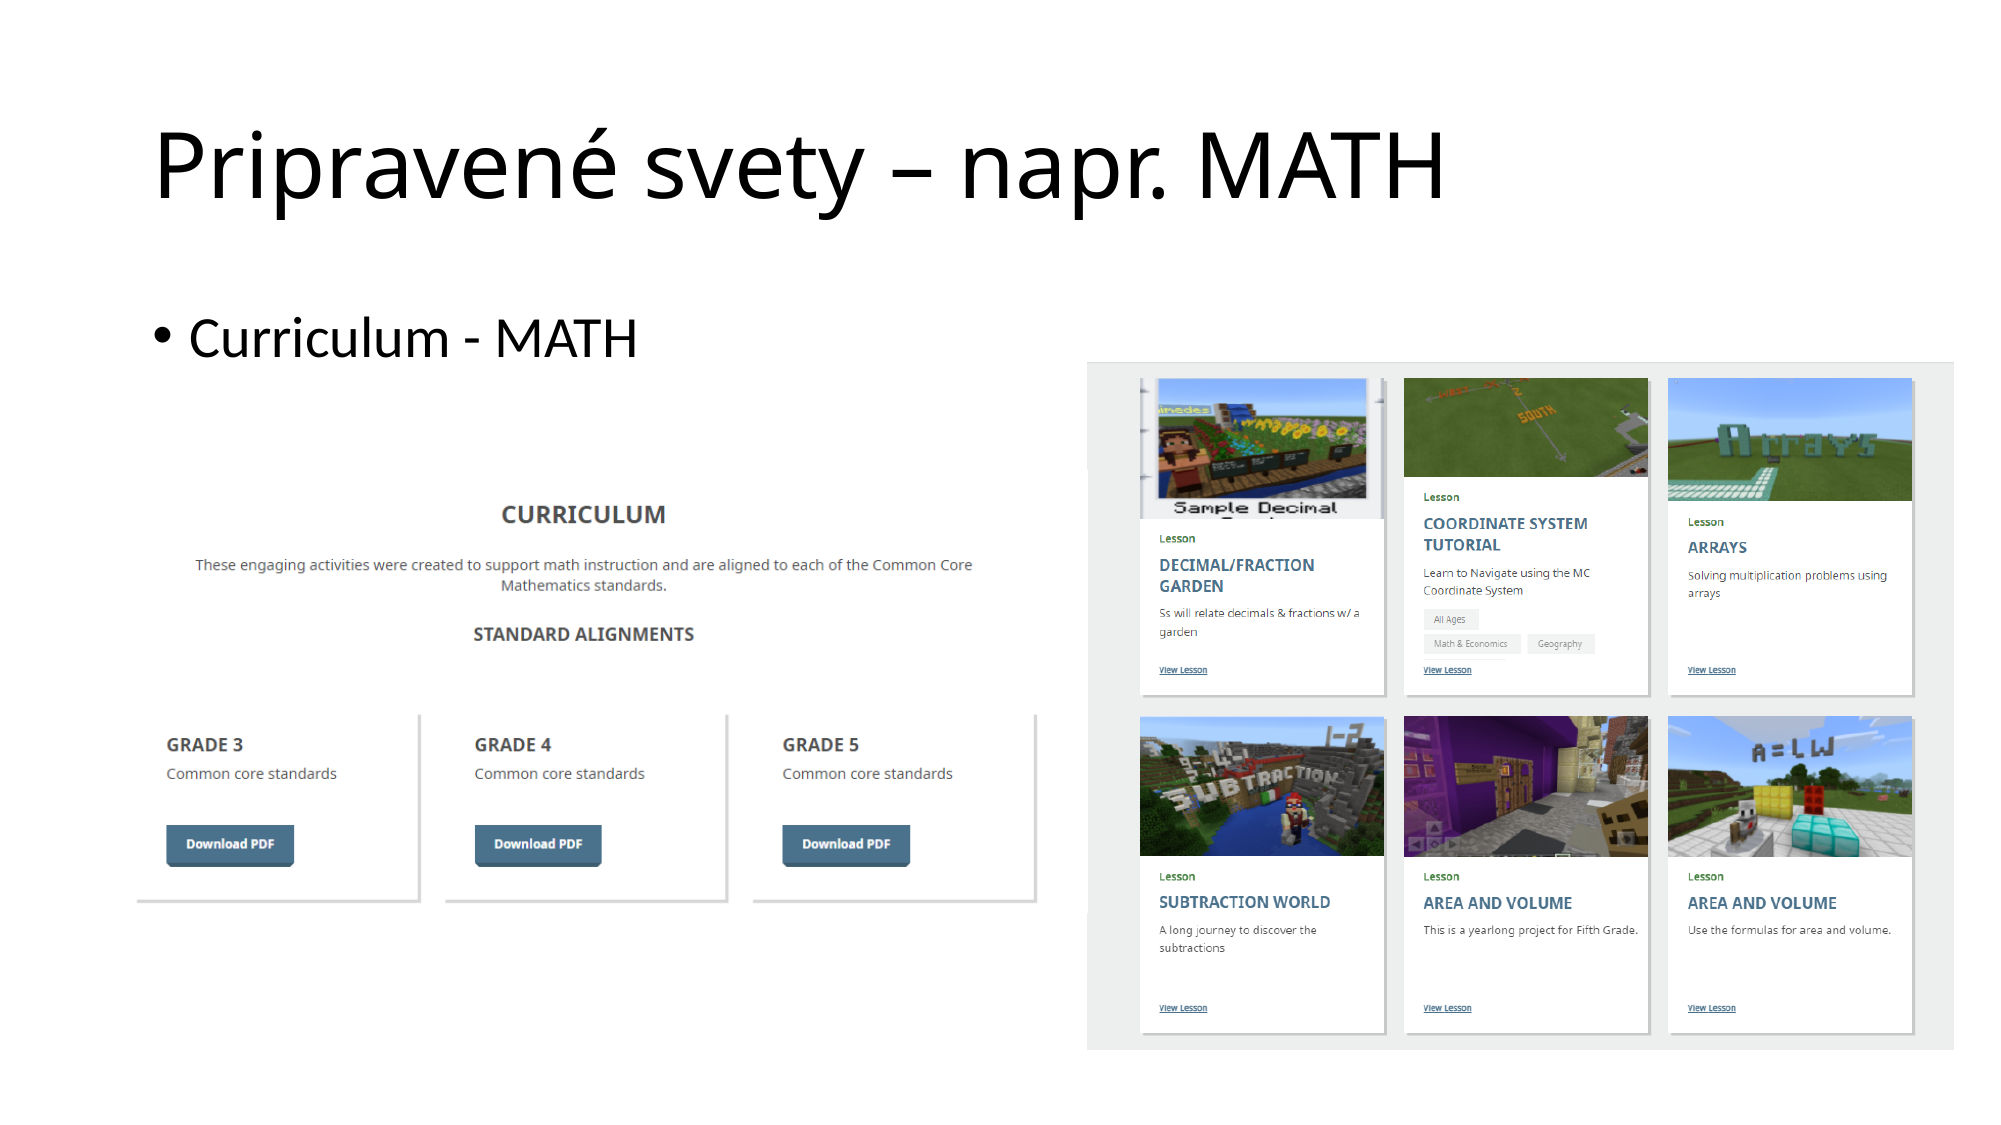

# Pripravené svety – napr. MATH
Curriculum - MATH